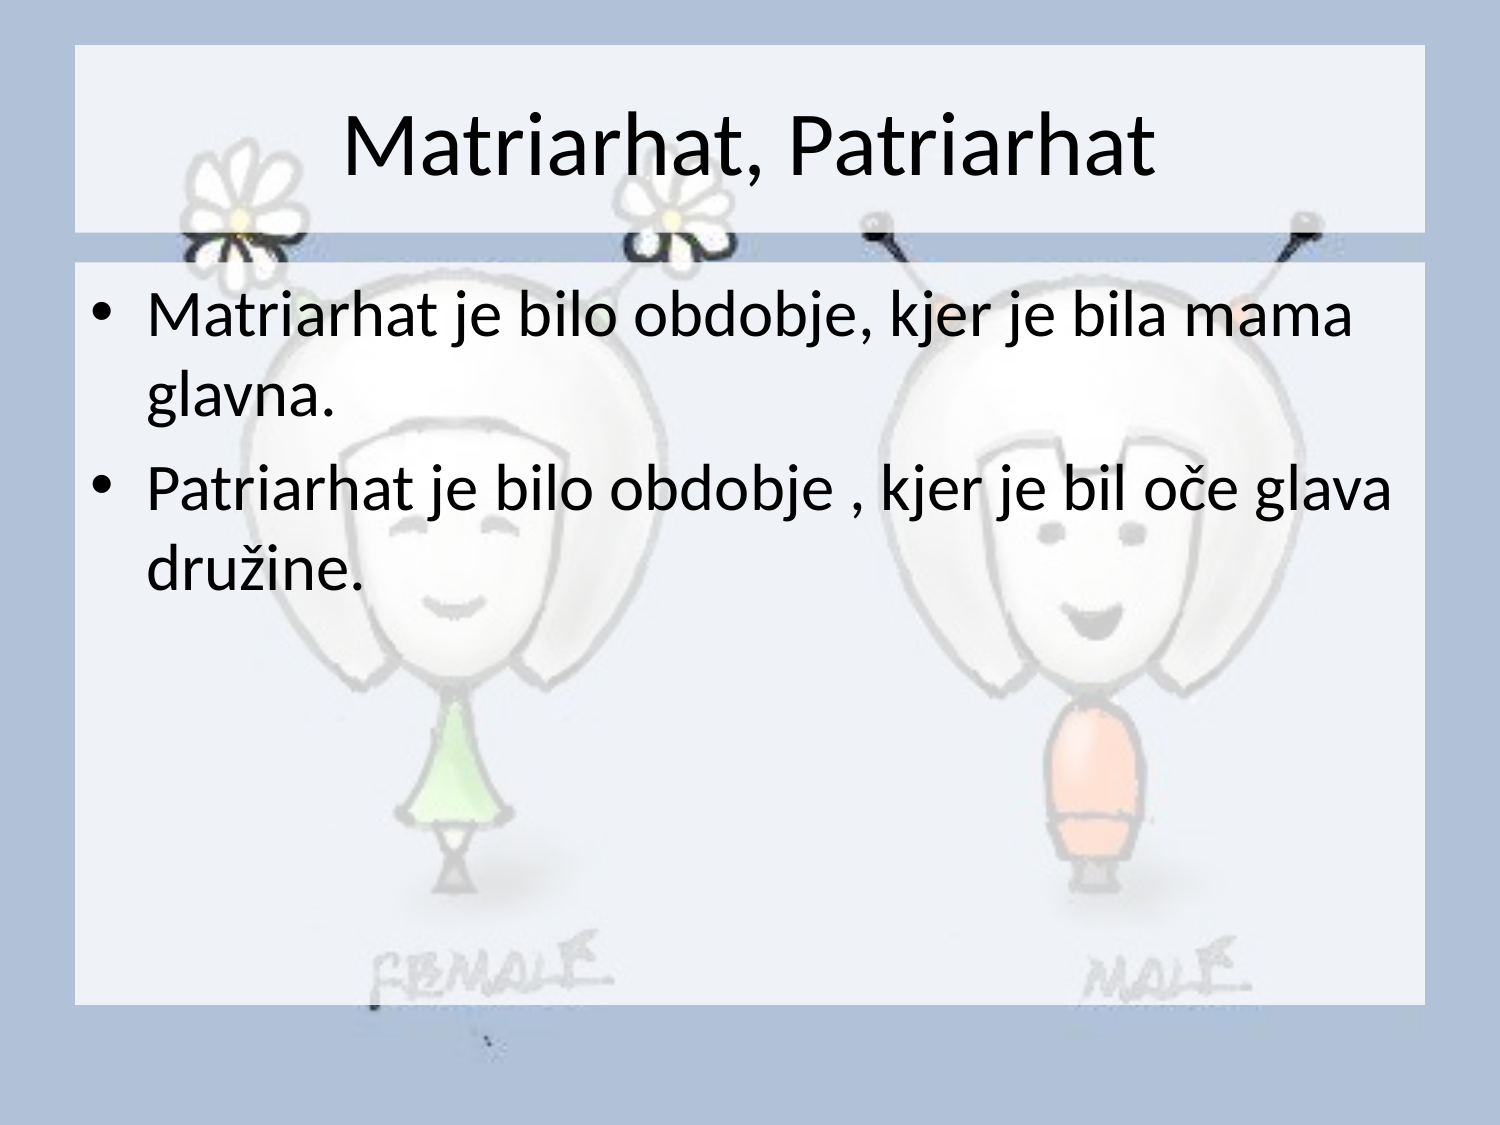

# Matriarhat, Patriarhat
Matriarhat je bilo obdobje, kjer je bila mama glavna.
Patriarhat je bilo obdobje , kjer je bil oče glava družine.